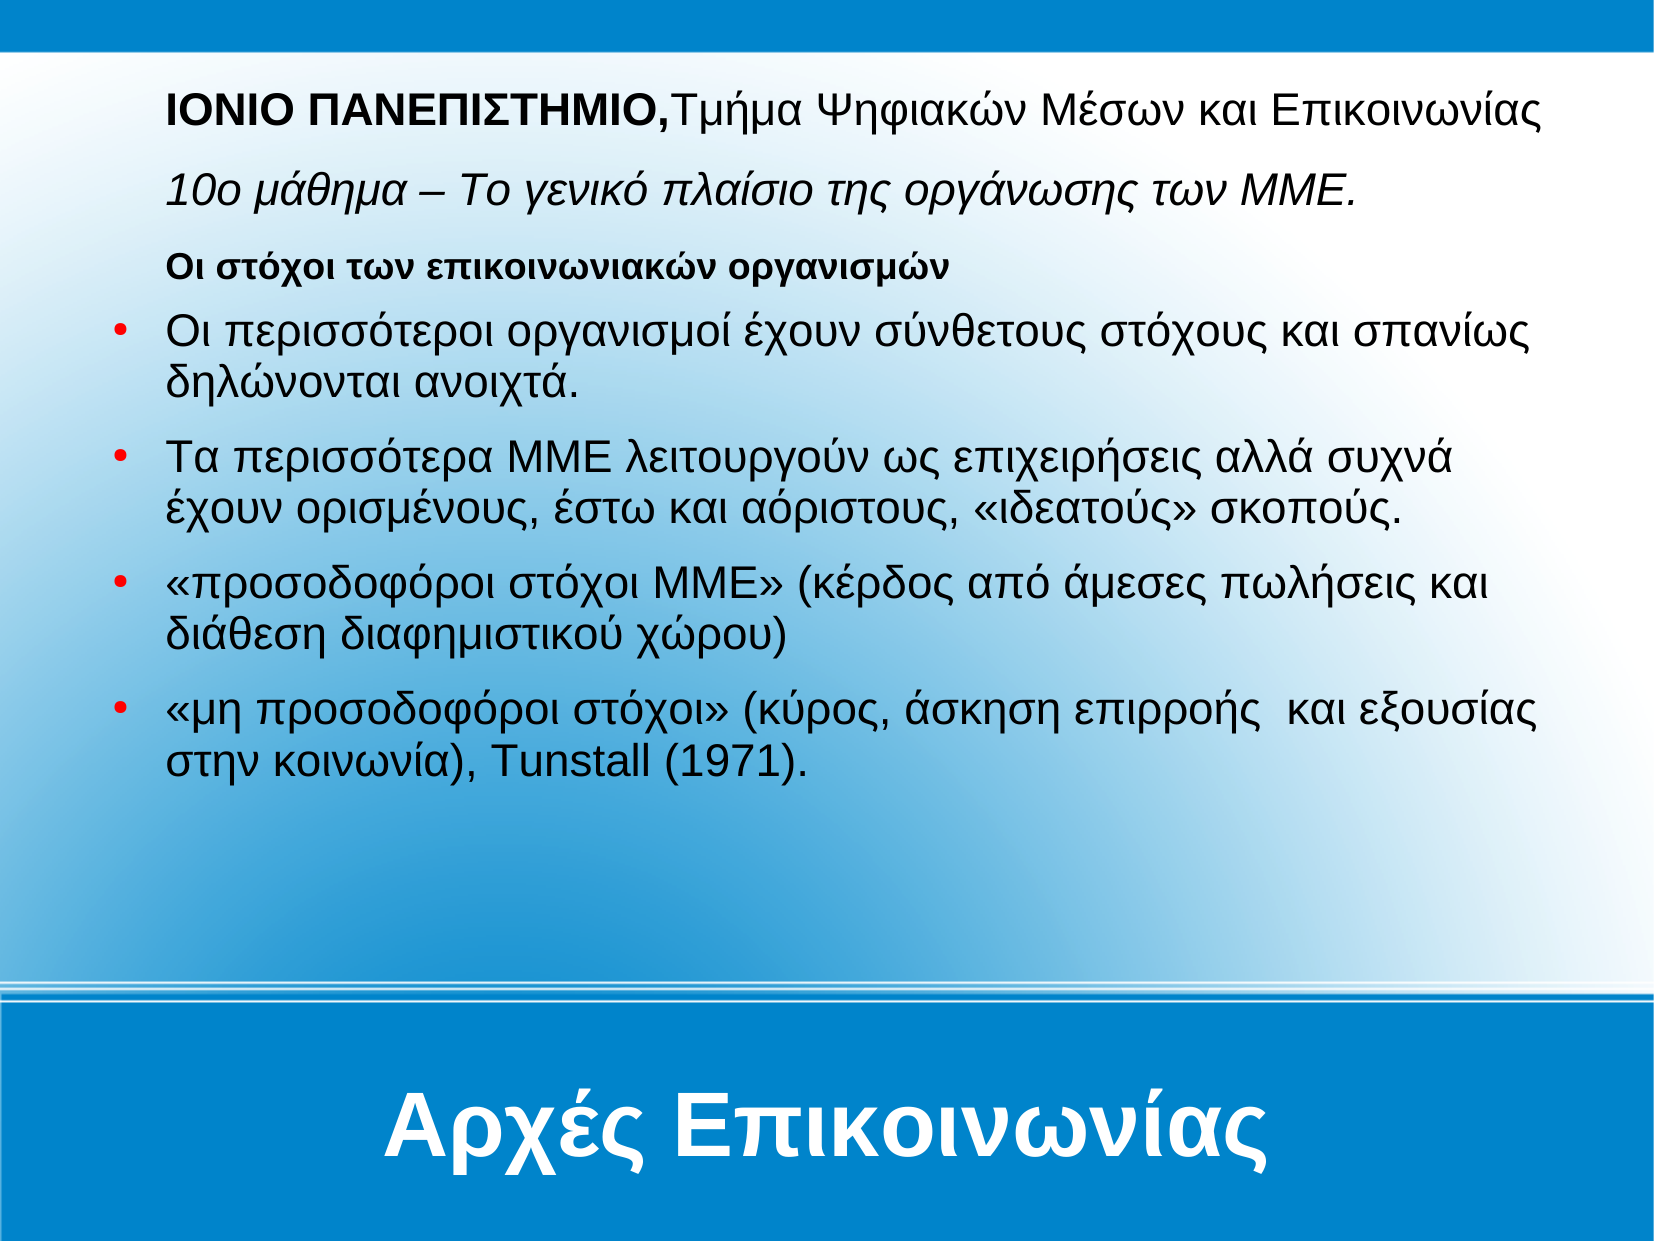

ΙΟΝΙΟ ΠΑΝΕΠΙΣΤΗΜΙΟ,Τμήμα Ψηφιακών Μέσων και Επικοινωνίας
10ο μάθημα – Το γενικό πλαίσιο της οργάνωσης των ΜΜΕ.
Οι στόχοι των επικοινωνιακών οργανισμών
Οι περισσότεροι οργανισμοί έχουν σύνθετους στόχους και σπανίως δηλώνονται ανοιχτά.
Τα περισσότερα ΜΜΕ λειτουργούν ως επιχειρήσεις αλλά συχνά έχουν ορισμένους, έστω και αόριστους, «ιδεατούς» σκοπούς.
«προσοδοφόροι στόχοι ΜΜΕ» (κέρδος από άμεσες πωλήσεις και διάθεση διαφημιστικού χώρου)
«μη προσοδοφόροι στόχοι» (κύρος, άσκηση επιρροής και εξουσίας στην κοινωνία), Tunstall (1971).
# Αρχές Επικοινωνίας